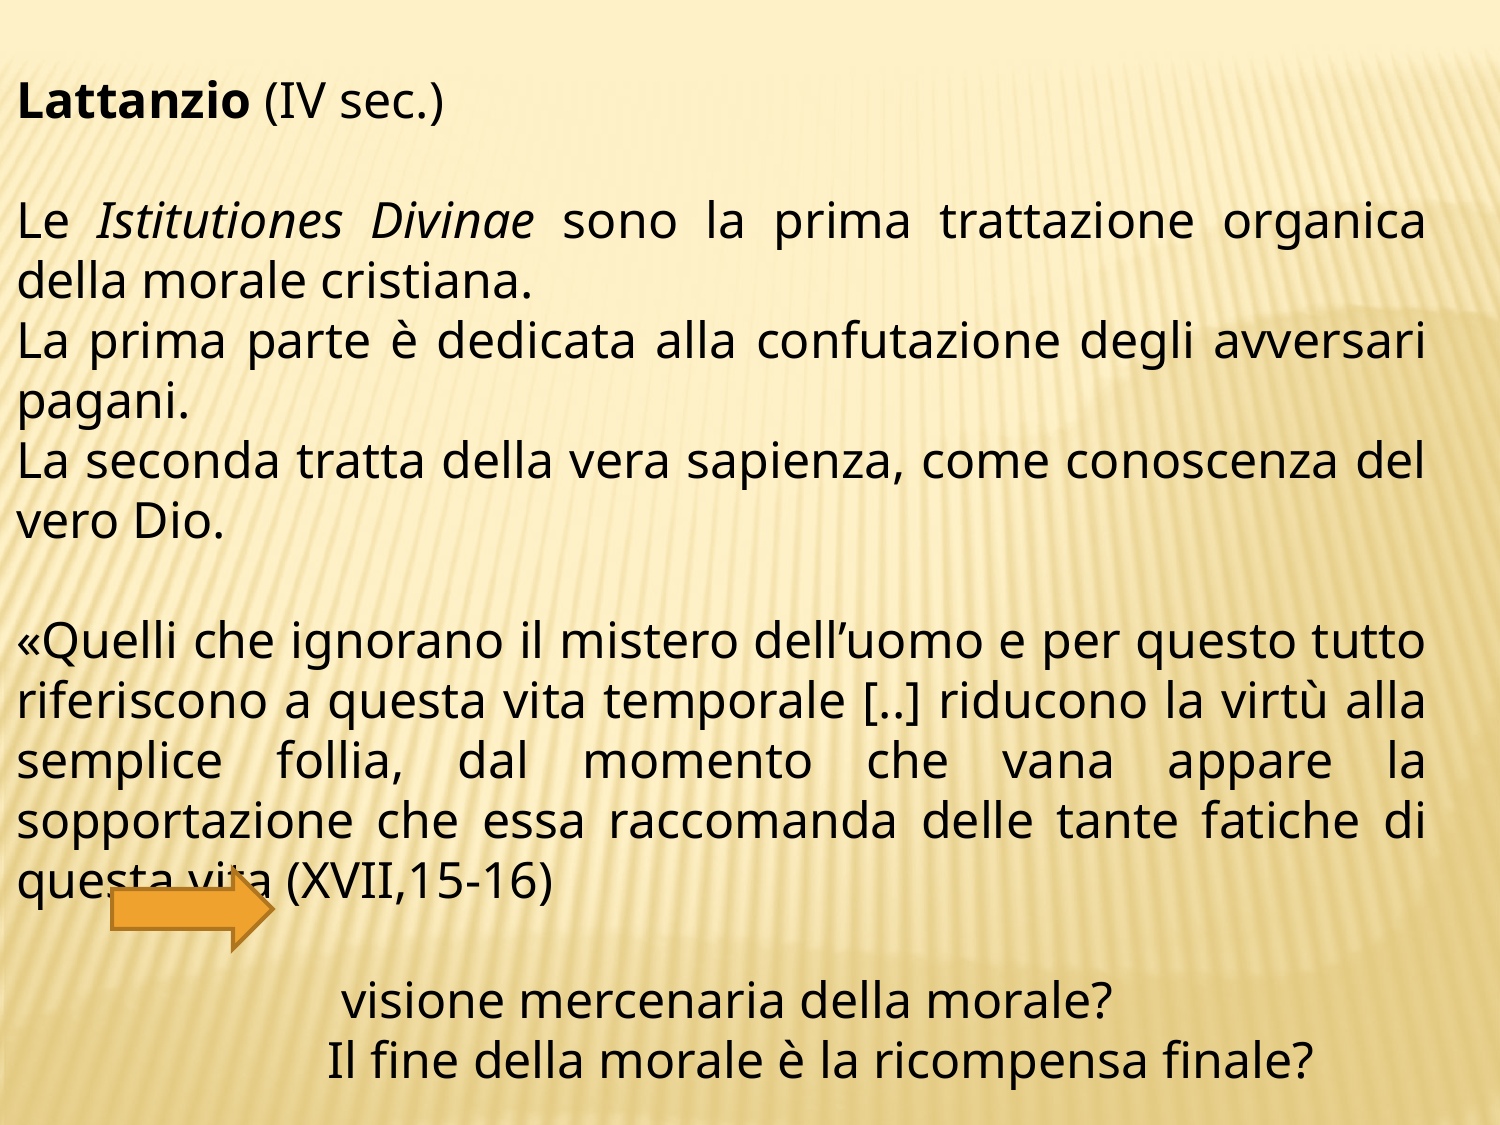

Lattanzio (IV sec.)
Le Istitutiones Divinae sono la prima trattazione organica della morale cristiana.
La prima parte è dedicata alla confutazione degli avversari pagani.
La seconda tratta della vera sapienza, come conoscenza del vero Dio.
«Quelli che ignorano il mistero dell’uomo e per questo tutto riferiscono a questa vita temporale [..] riducono la virtù alla semplice follia, dal momento che vana appare la sopportazione che essa raccomanda delle tante fatiche di questa vita (XVII,15-16)
 visione mercenaria della morale?
 Il fine della morale è la ricompensa finale?